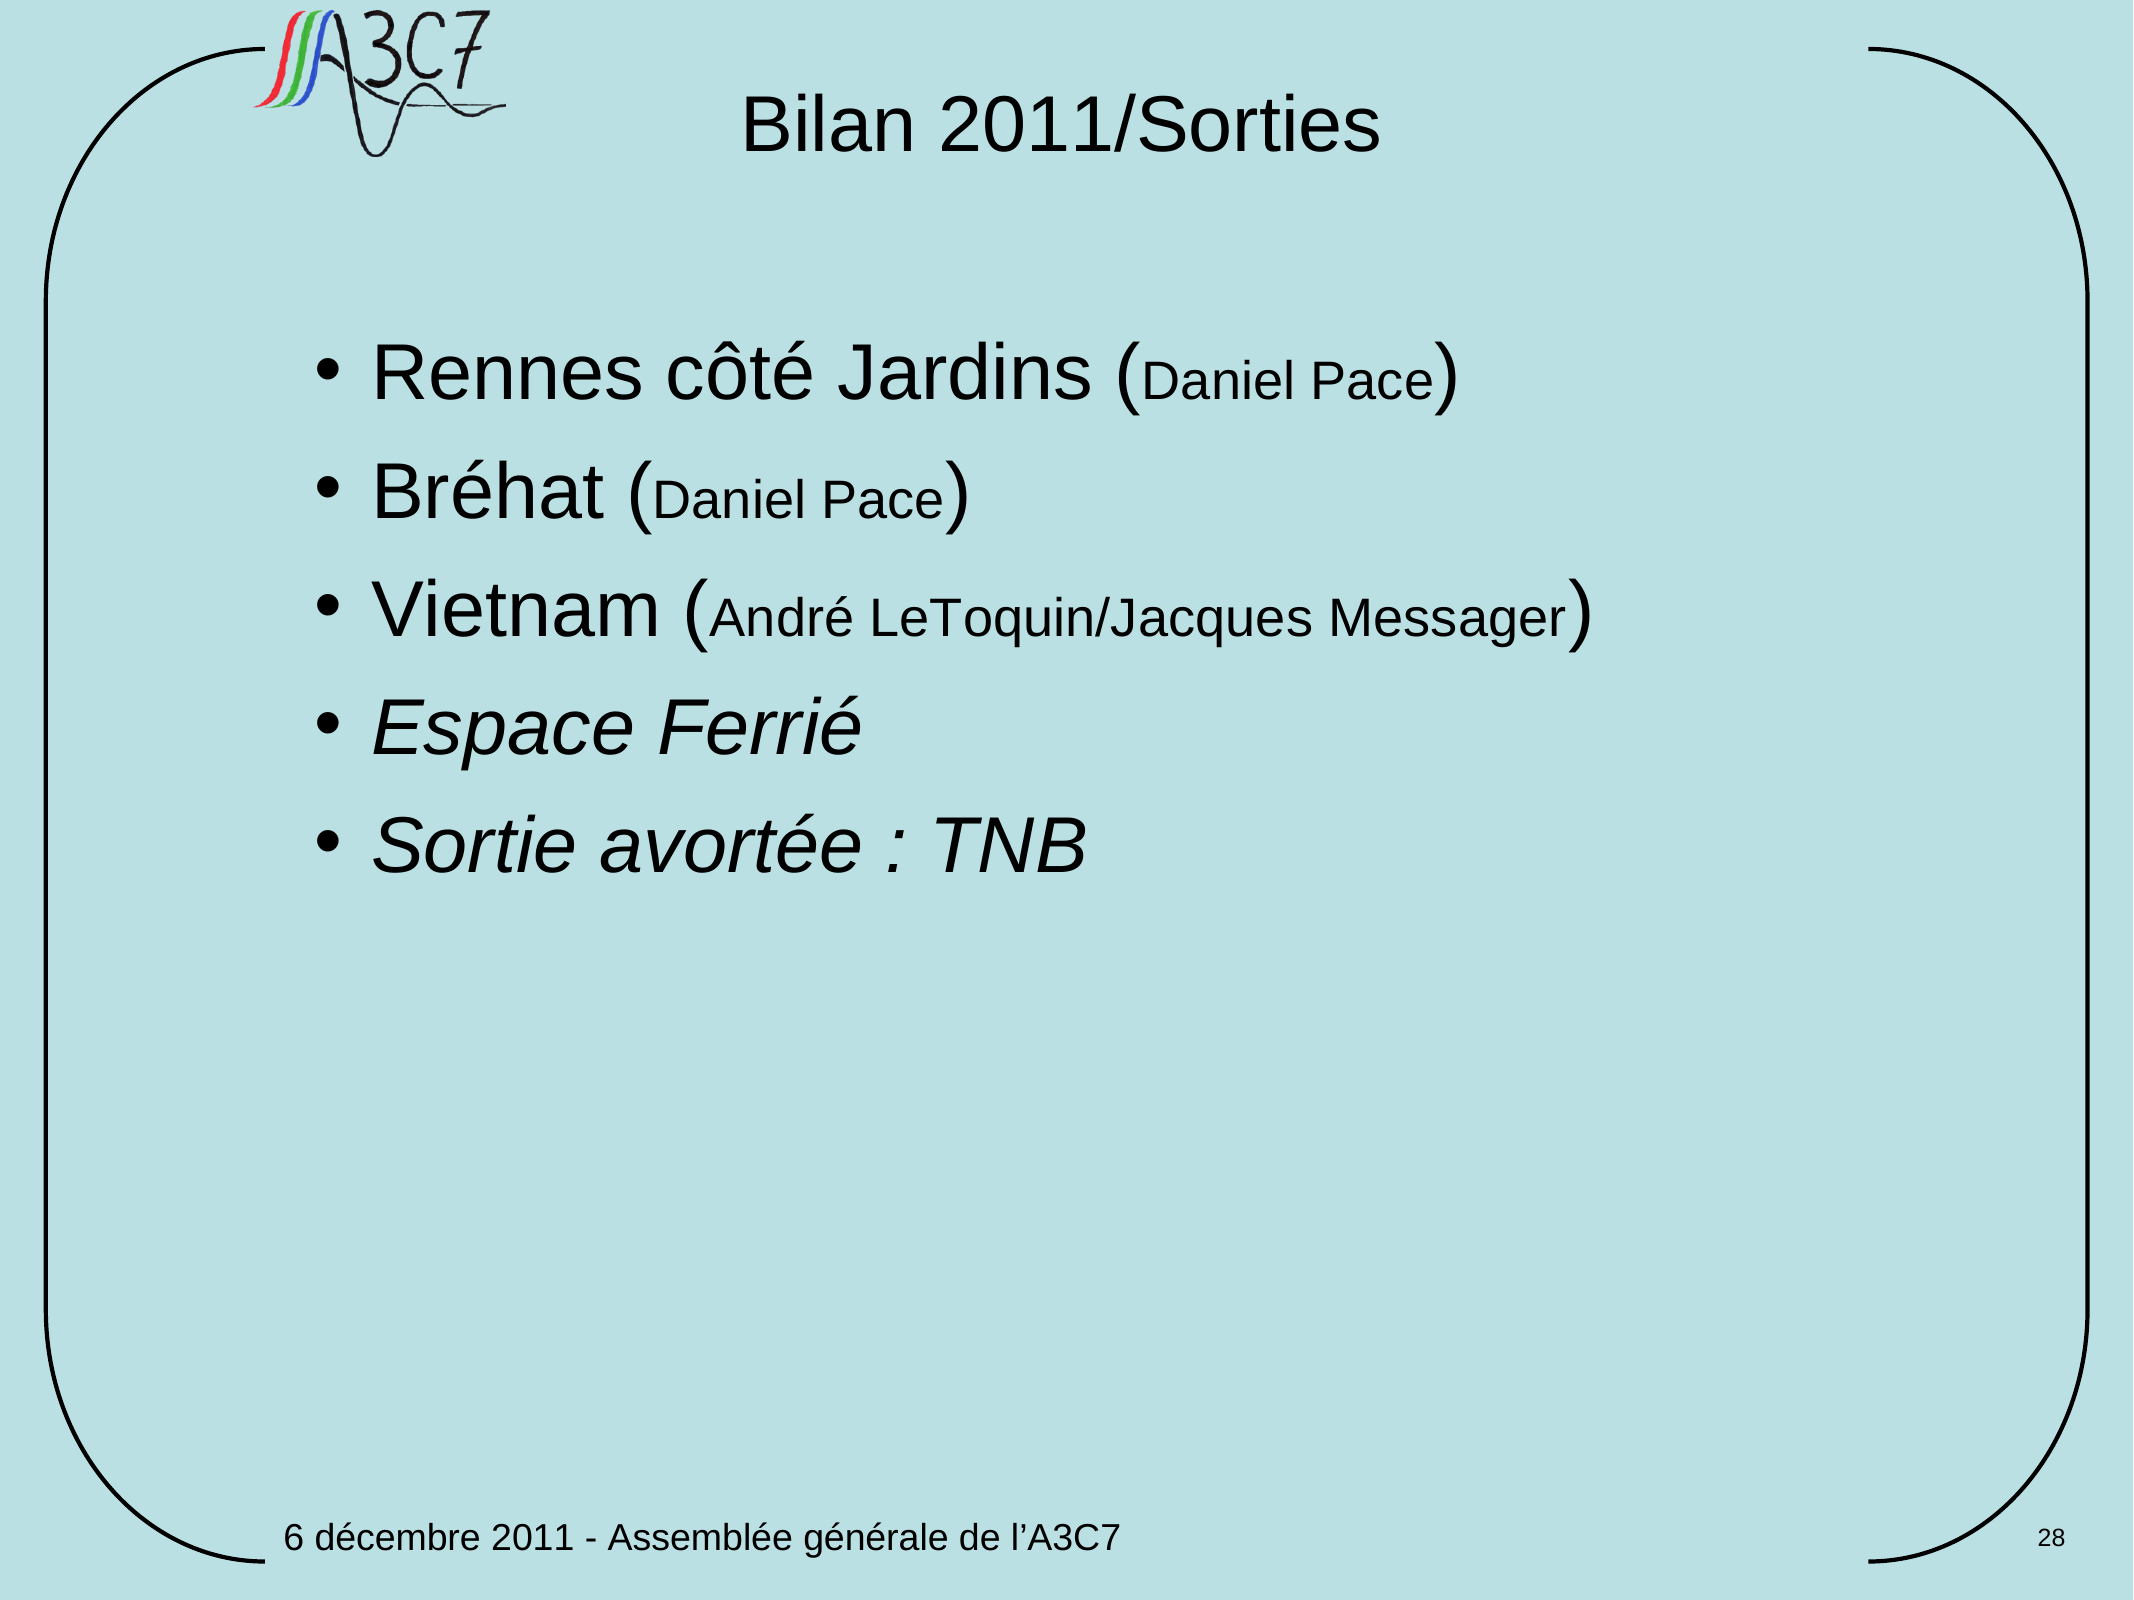

# Bilan 2011/Sorties
Rennes côté Jardins (Daniel Pace)
Bréhat (Daniel Pace)
Vietnam (André LeToquin/Jacques Messager)
Espace Ferrié
Sortie avortée : TNB
6 décembre 2011 - Assemblée générale de l’A3C7
28